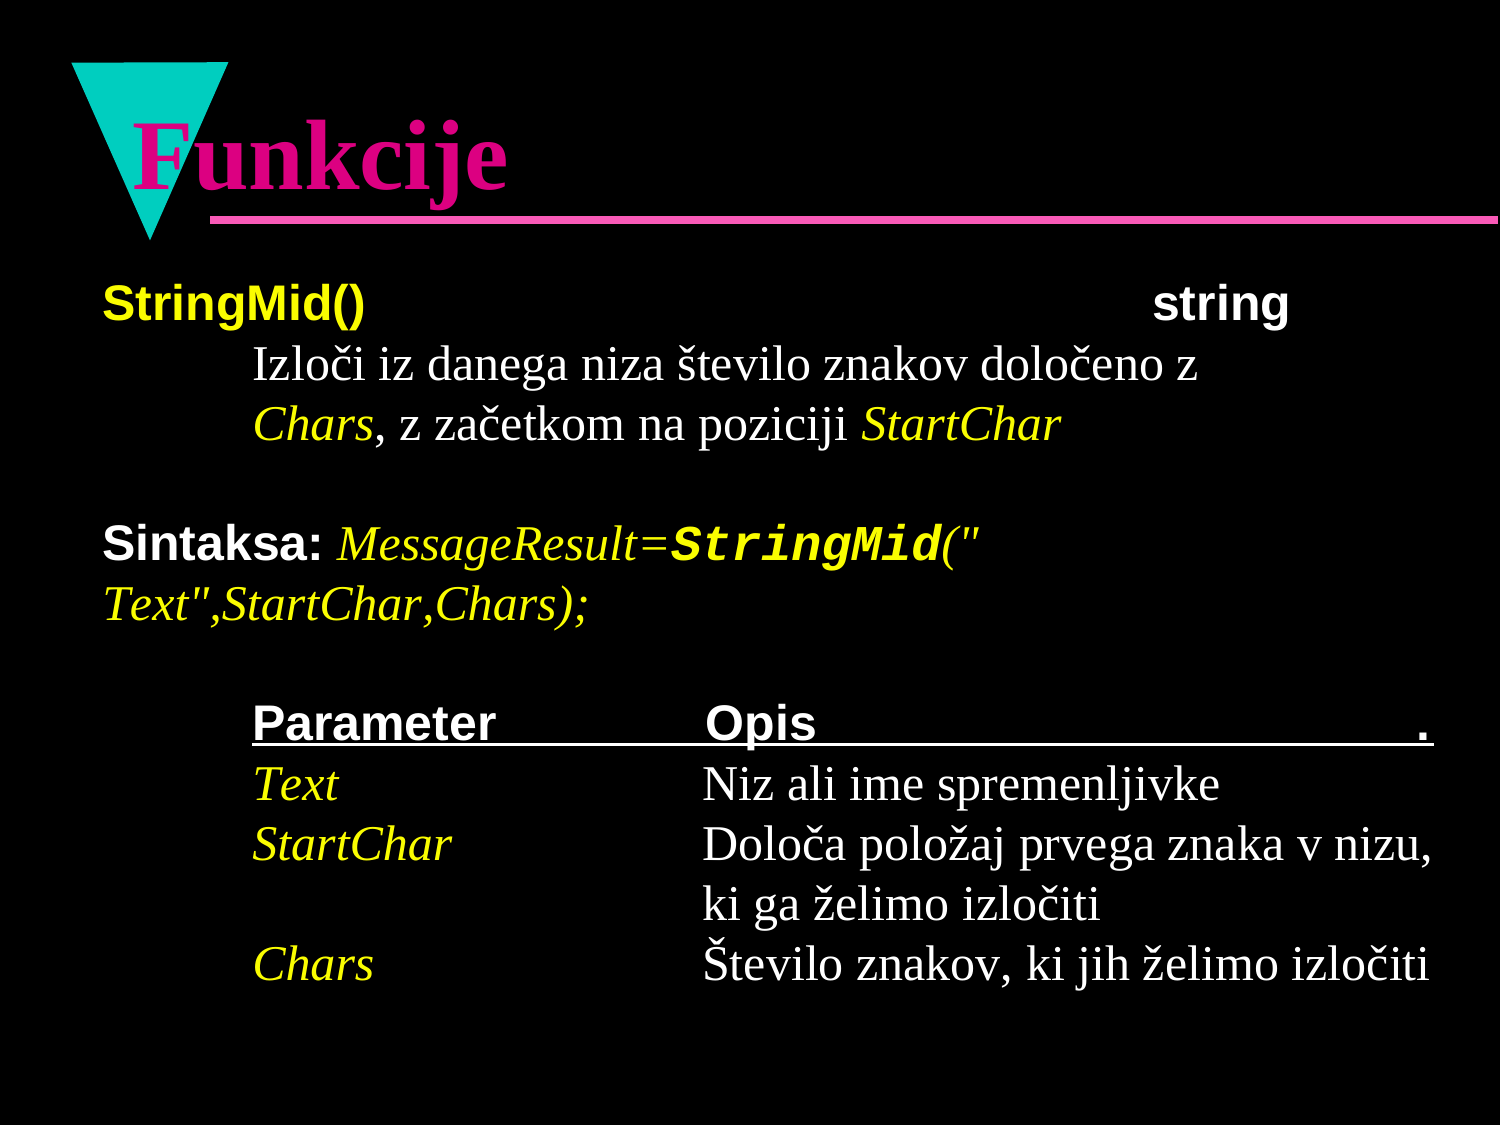

# Funkcije
StringMid() 						string
	Izloči iz danega niza število znakov določeno z 		Chars, z začetkom na poziciji StartChar
Sintaksa: MessageResult=StringMid(" Text",StartChar,Chars);
	Parameter Opis .
	Text			Niz ali ime spremenljivke
	StartChar		Določa položaj prvega znaka v nizu, 				ki ga želimo izločiti
	Chars			Število znakov, ki jih želimo izločiti
RVP2
Kreiranje programskih modulov
42